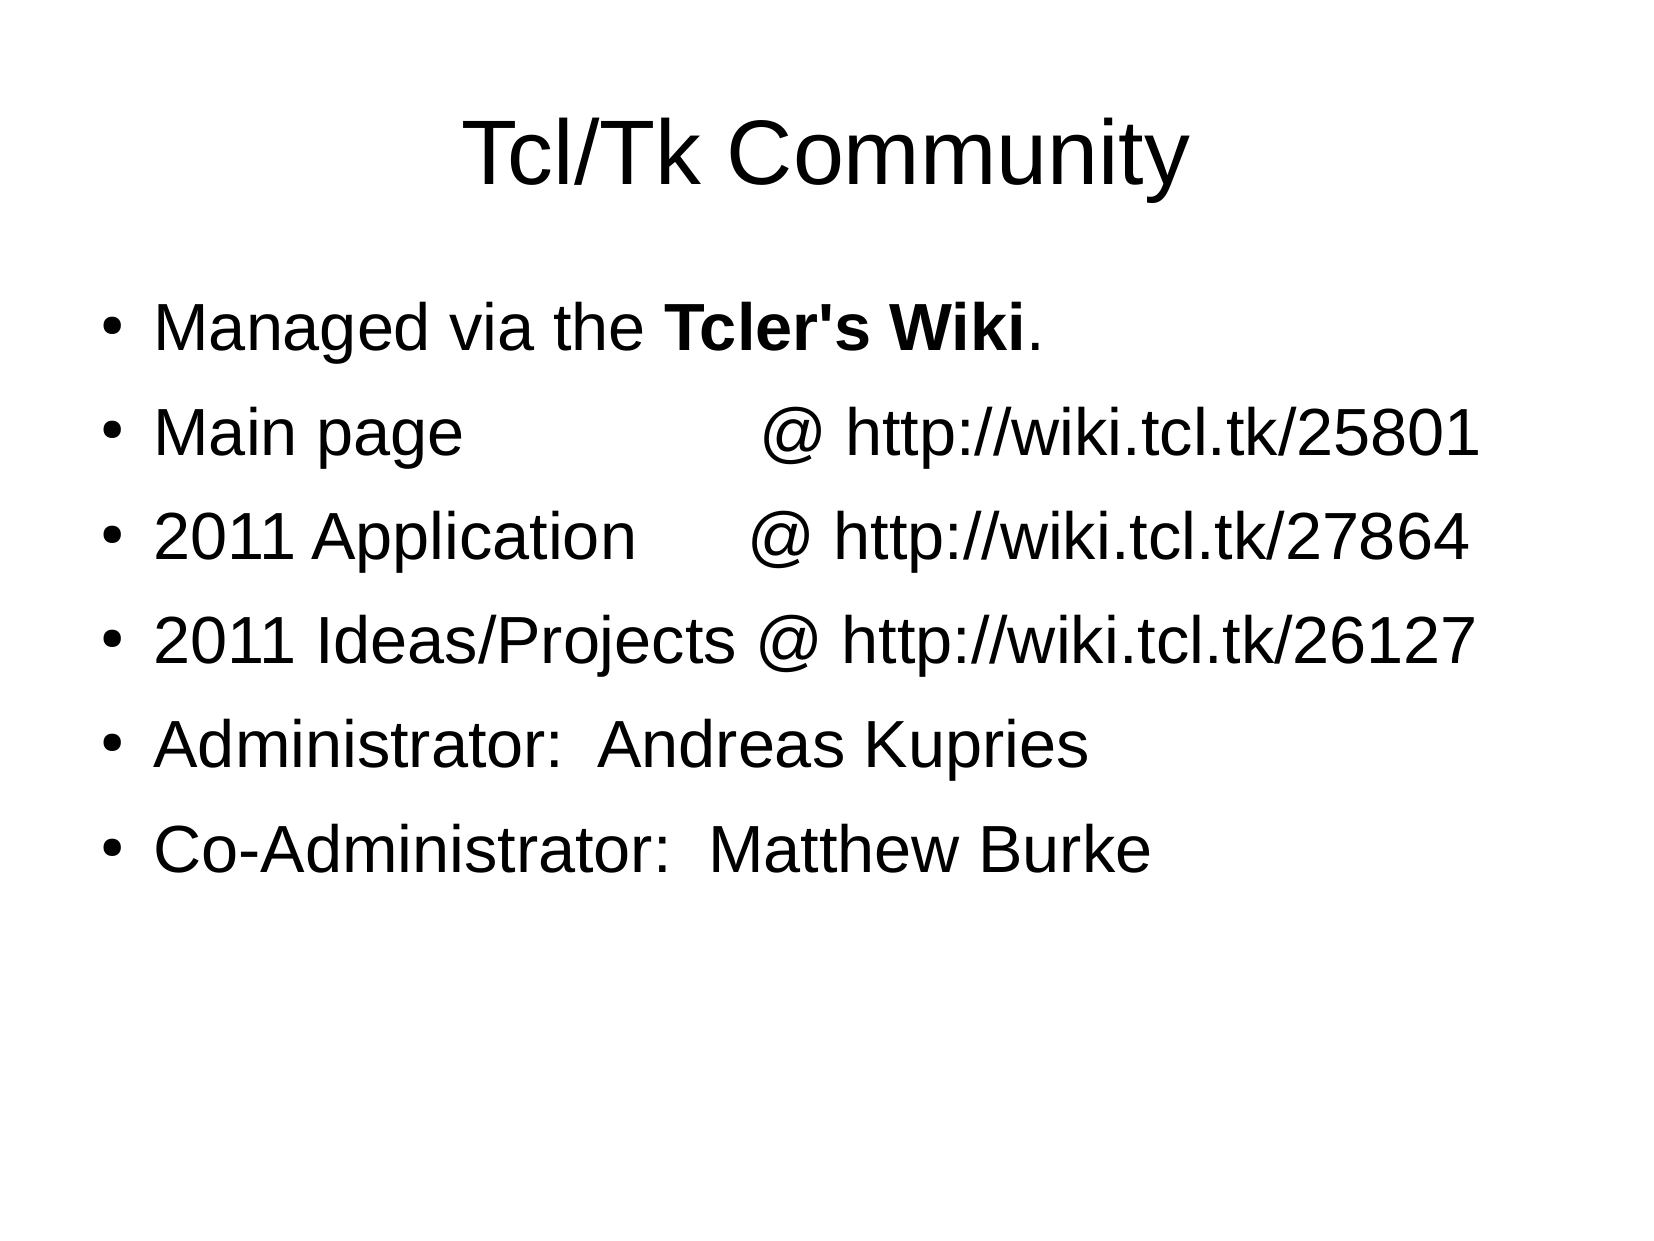

# Tcl/Tk Community
Managed via the Tcler's Wiki.
Main page @ http://wiki.tcl.tk/25801
2011 Application @ http://wiki.tcl.tk/27864
2011 Ideas/Projects @ http://wiki.tcl.tk/26127
Administrator: Andreas Kupries
Co-Administrator: Matthew Burke